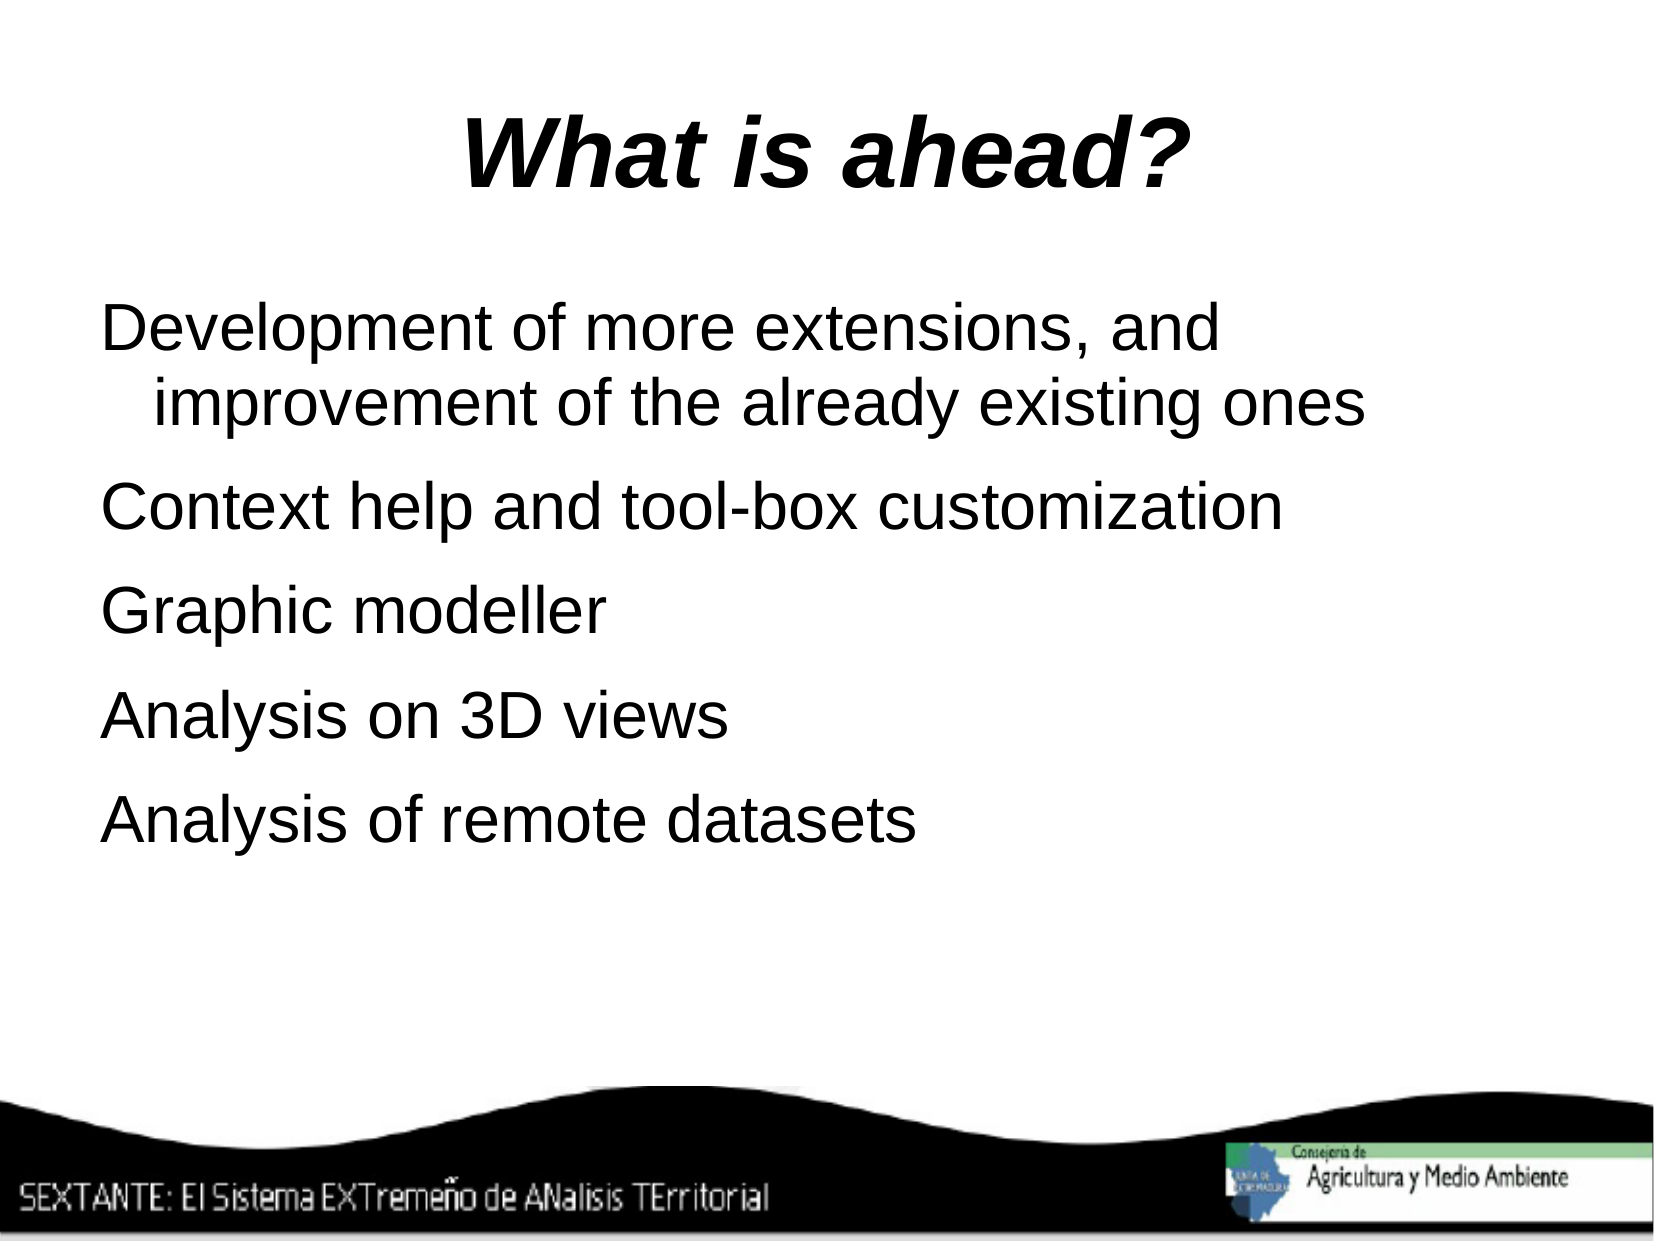

# What is ahead?
Development of more extensions, and improvement of the already existing ones
Context help and tool-box customization
Graphic modeller
Analysis on 3D views
Analysis of remote datasets